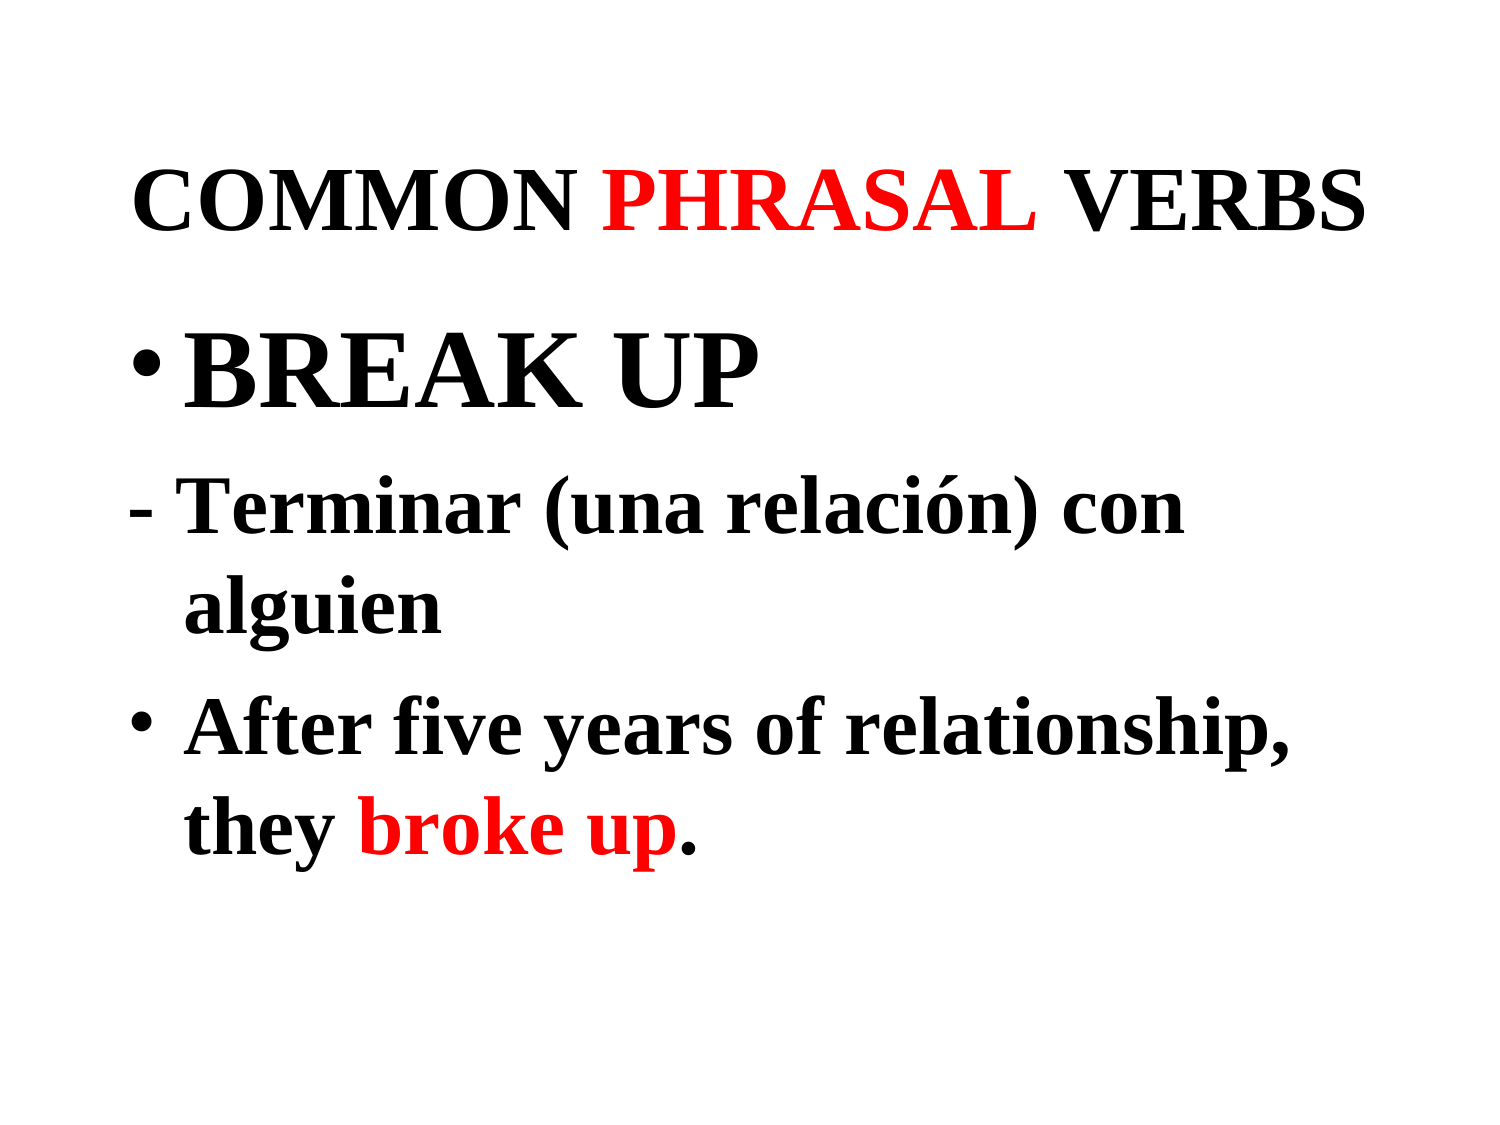

# COMMON PHRASAL VERBS
BREAK UP
- Terminar (una relación) con alguien
After five years of relationship, they broke up.